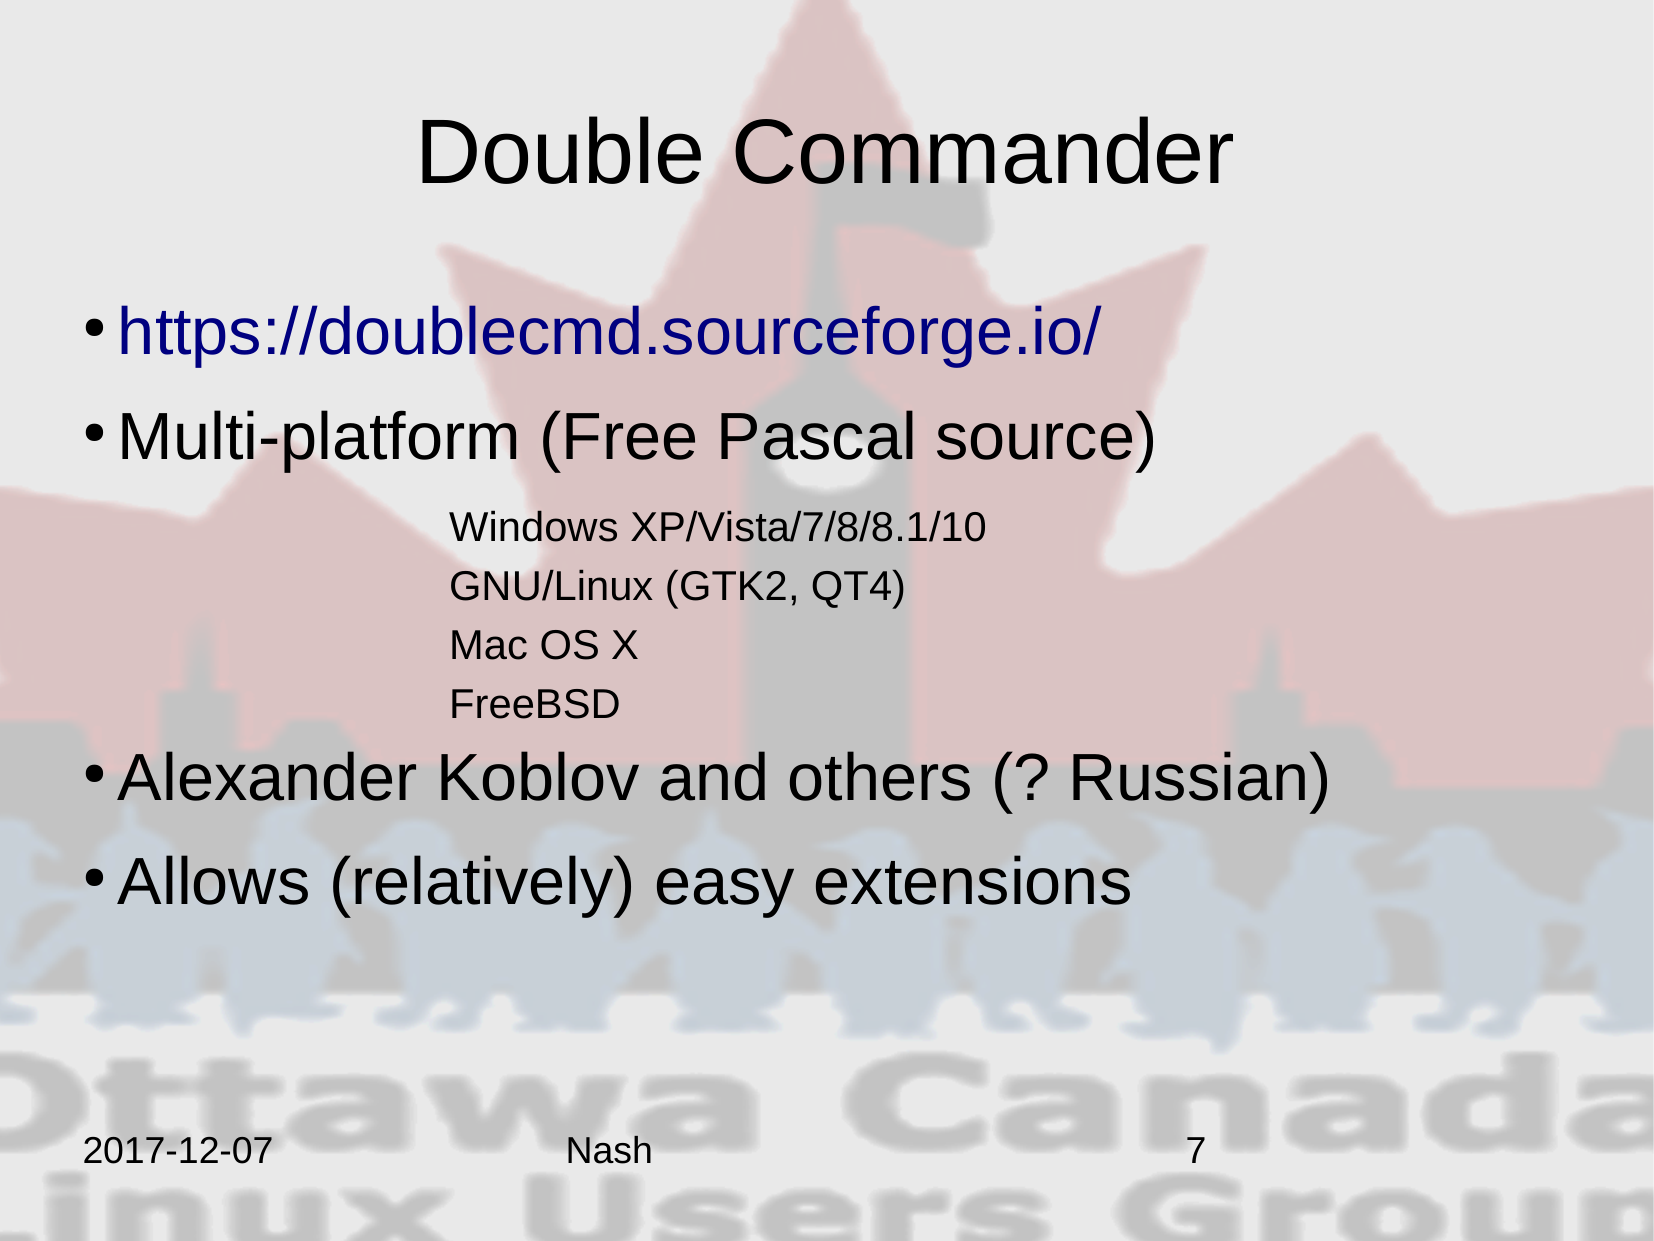

# Double Commander
https://doublecmd.sourceforge.io/
Multi-platform (Free Pascal source)
Windows XP/Vista/7/8/8.1/10
GNU/Linux (GTK2, QT4)
Mac OS X
FreeBSD
Alexander Koblov and others (? Russian)
Allows (relatively) easy extensions
7